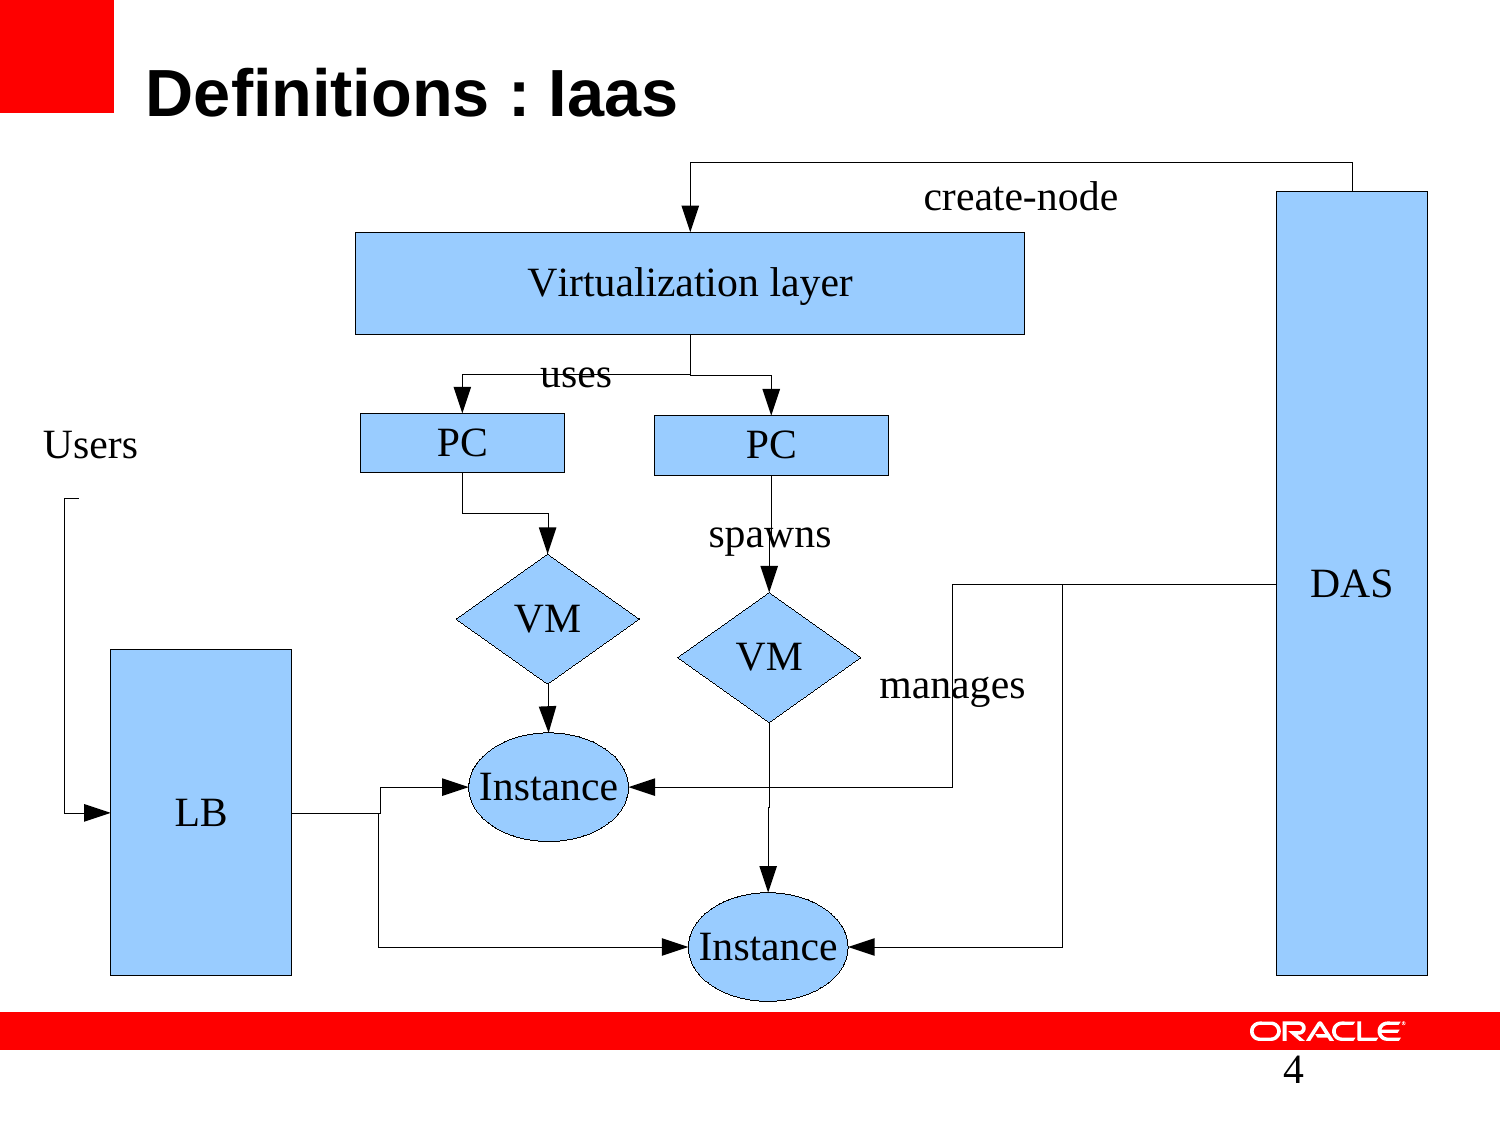

# Definitions : Iaas
DAS
Virtualization layer
PC
Users
PC
VM
VM
LB
Instance
Instance
4